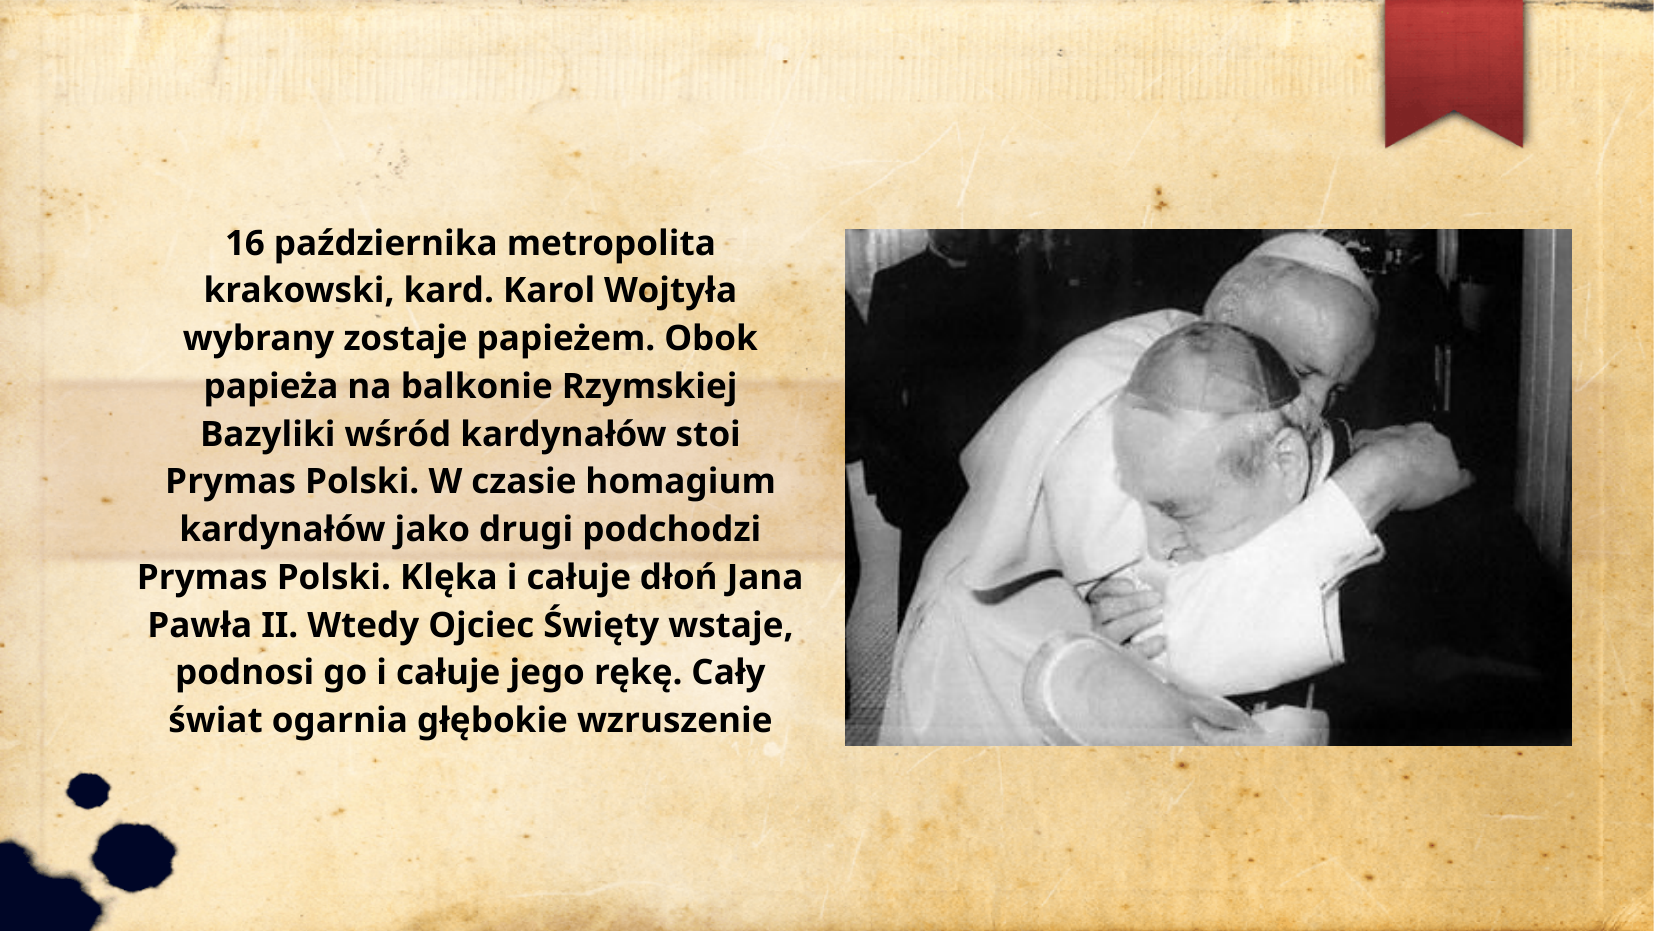

16 października metropolita krakowski, kard. Karol Wojtyła wybrany zostaje papieżem. Obok papieża na balkonie Rzymskiej Bazyliki wśród kardynałów stoi Prymas Polski. W czasie homagium kardynałów jako drugi podchodzi Prymas Polski. Klęka i całuje dłoń Jana Pawła II. Wtedy Ojciec Święty wstaje, podnosi go i całuje jego rękę. Cały świat ogarnia głębokie wzruszenie
#